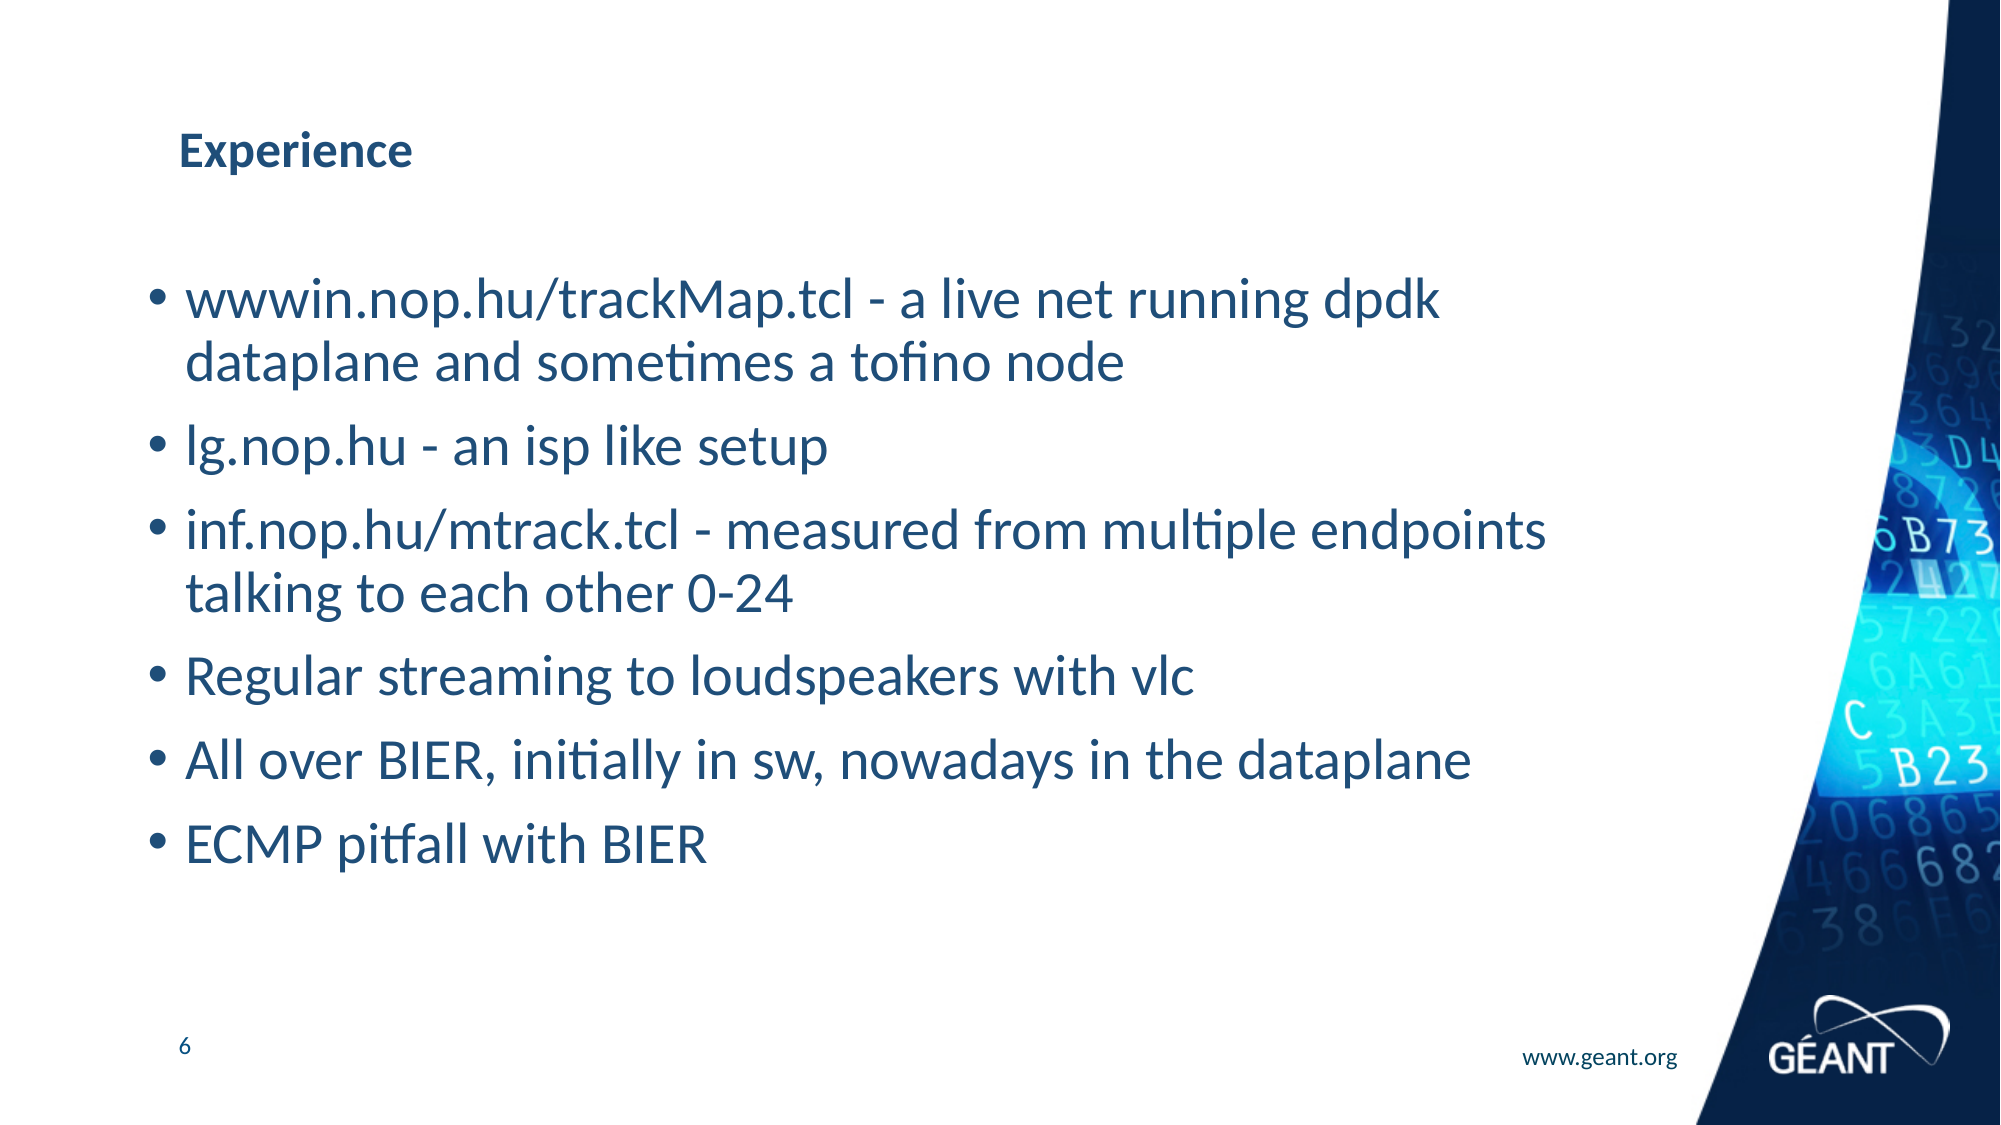

Experience
# wwwin.nop.hu/trackMap.tcl - a live net running dpdk dataplane and sometimes a tofino node
lg.nop.hu - an isp like setup
inf.nop.hu/mtrack.tcl - measured from multiple endpoints talking to each other 0-24
Regular streaming to loudspeakers with vlc
All over BIER, initially in sw, nowadays in the dataplane
ECMP pitfall with BIER